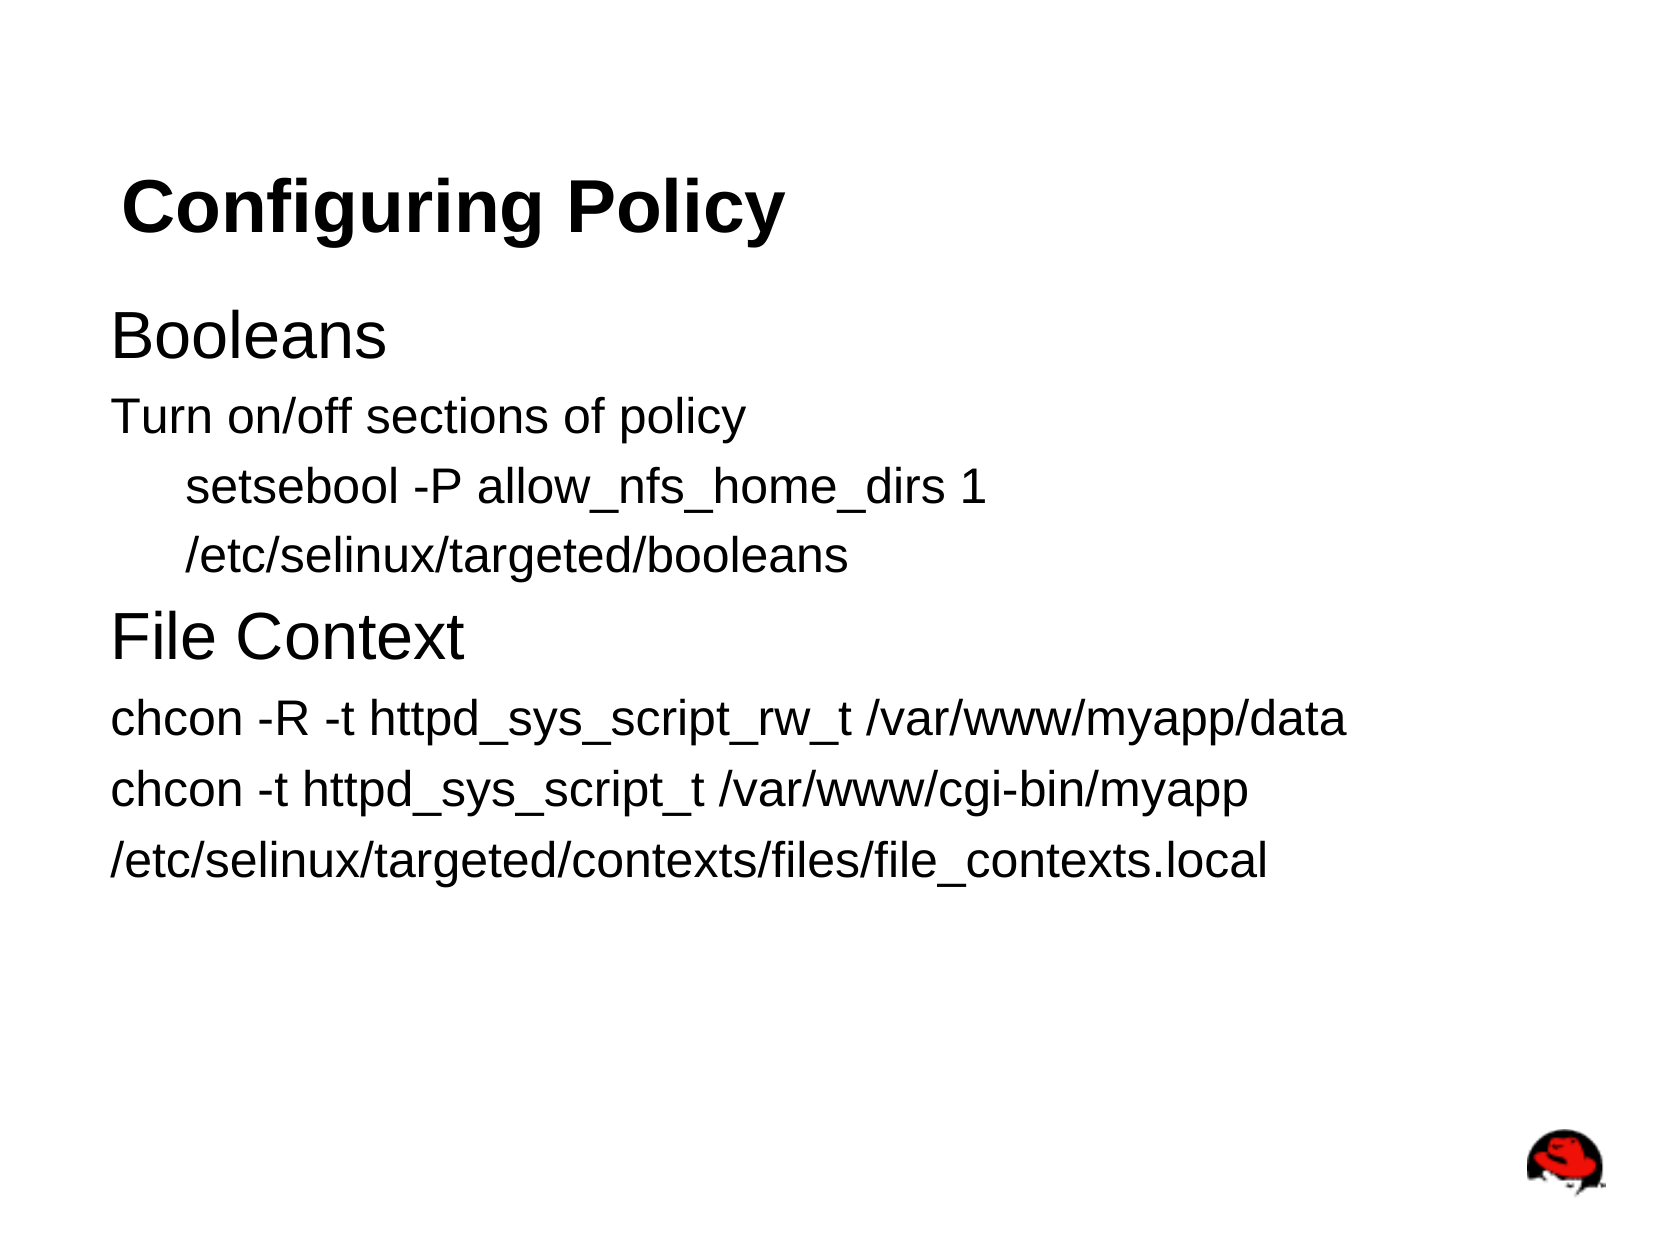

# Configuring Policy
Booleans
Turn on/off sections of policy
setsebool -P allow_nfs_home_dirs 1
/etc/selinux/targeted/booleans
File Context
chcon -R -t httpd_sys_script_rw_t /var/www/myapp/data
chcon -t httpd_sys_script_t /var/www/cgi-bin/myapp
/etc/selinux/targeted/contexts/files/file_contexts.local